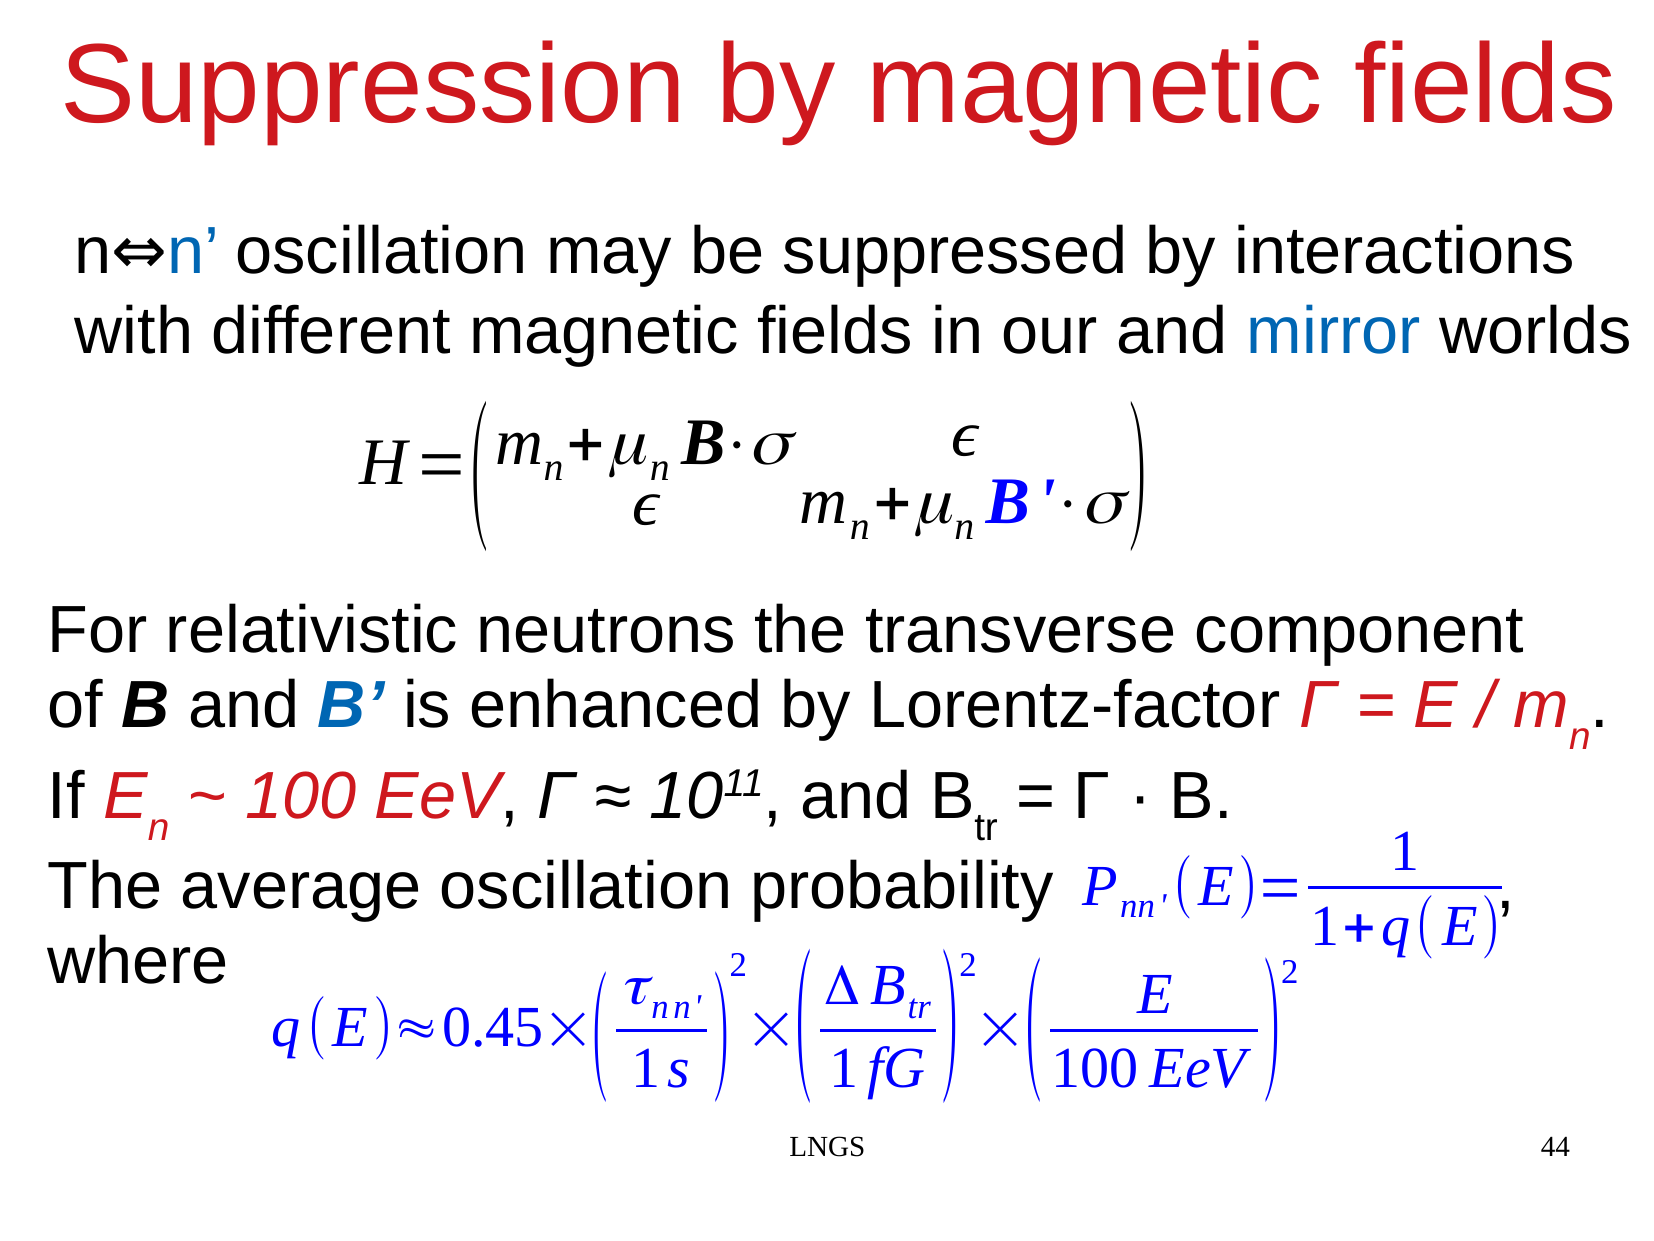

# Suppression by magnetic fields
n⇔n’ oscillation may be suppressed by interactions
with different magnetic fields in our and mirror worlds
For relativistic neutrons the transverse component
of B and B’ is enhanced by Lorentz-factor Γ = E / mn.
If En ~ 100 EeV, Γ ≈ 1011, and Btr = Γ · B.
The average oscillation probability ,
where
LNGS
44